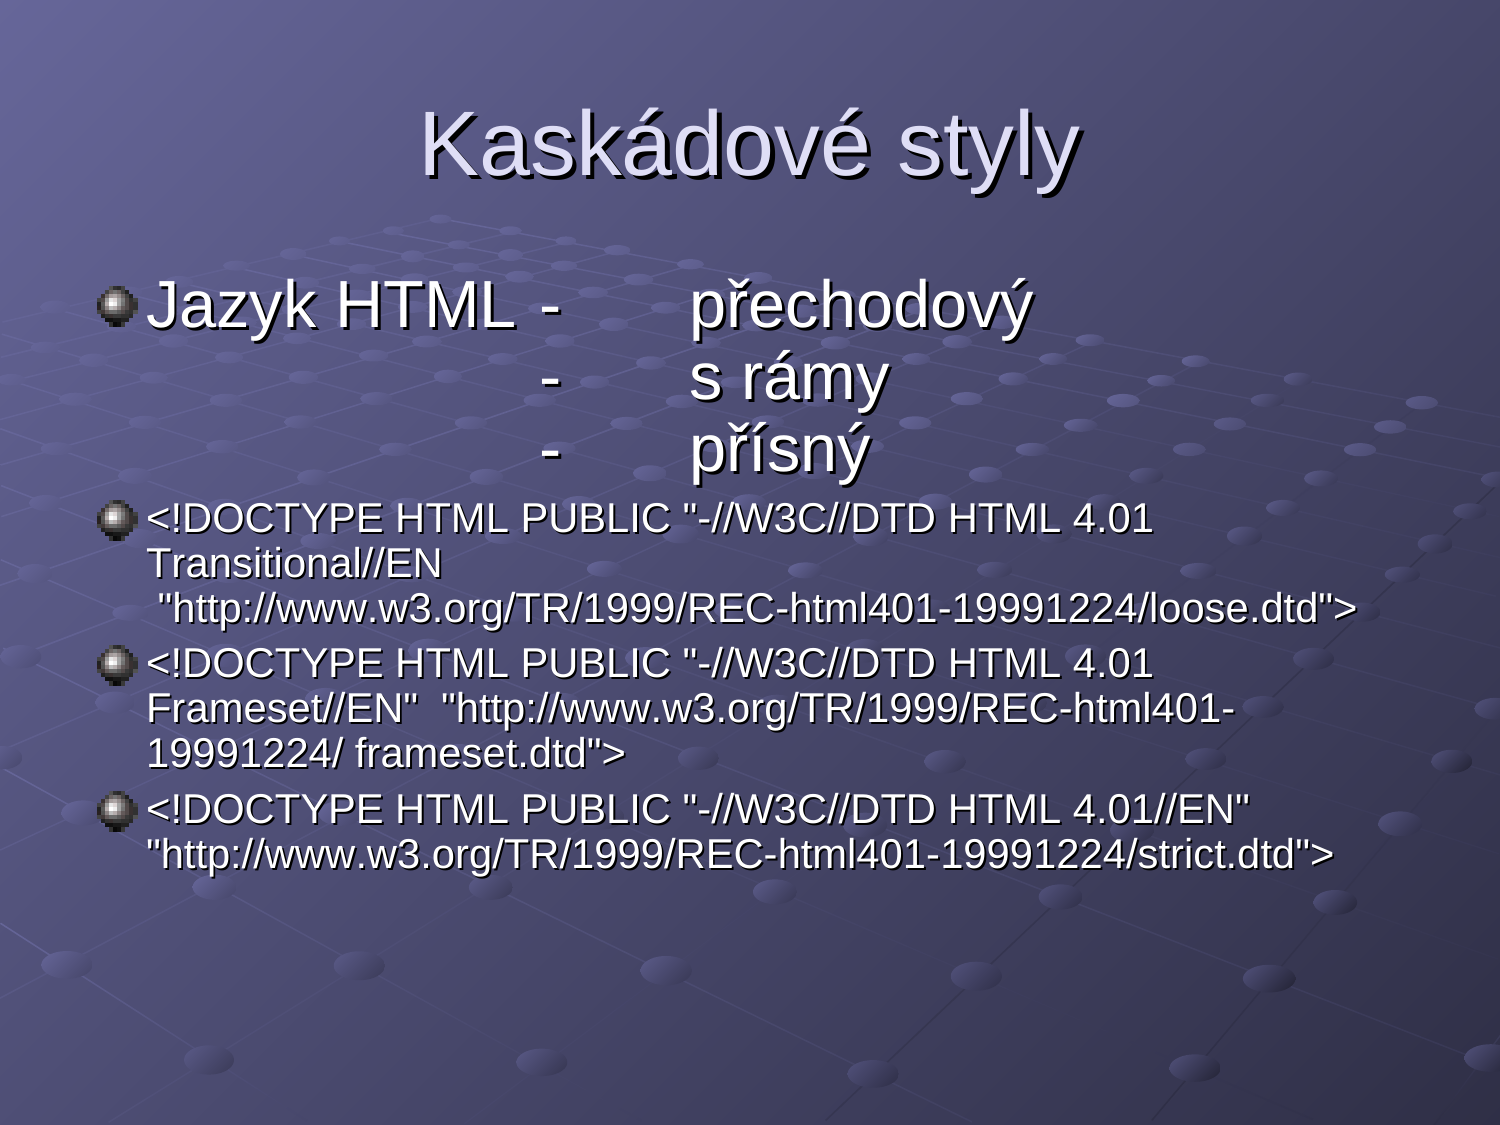

# Kaskádové styly
Jazyk HTML	-	přechodový
			-	s rámy
			-	přísný
<!DOCTYPE HTML PUBLIC "-//W3C//DTD HTML 4.01 Transitional//EN
 "http://www.w3.org/TR/1999/REC-html401-19991224/loose.dtd">
<!DOCTYPE HTML PUBLIC "-//W3C//DTD HTML 4.01 Frameset//EN" "http://www.w3.org/TR/1999/REC-html401-19991224/ frameset.dtd">
<!DOCTYPE HTML PUBLIC "-//W3C//DTD HTML 4.01//EN" "http://www.w3.org/TR/1999/REC-html401-19991224/strict.dtd">